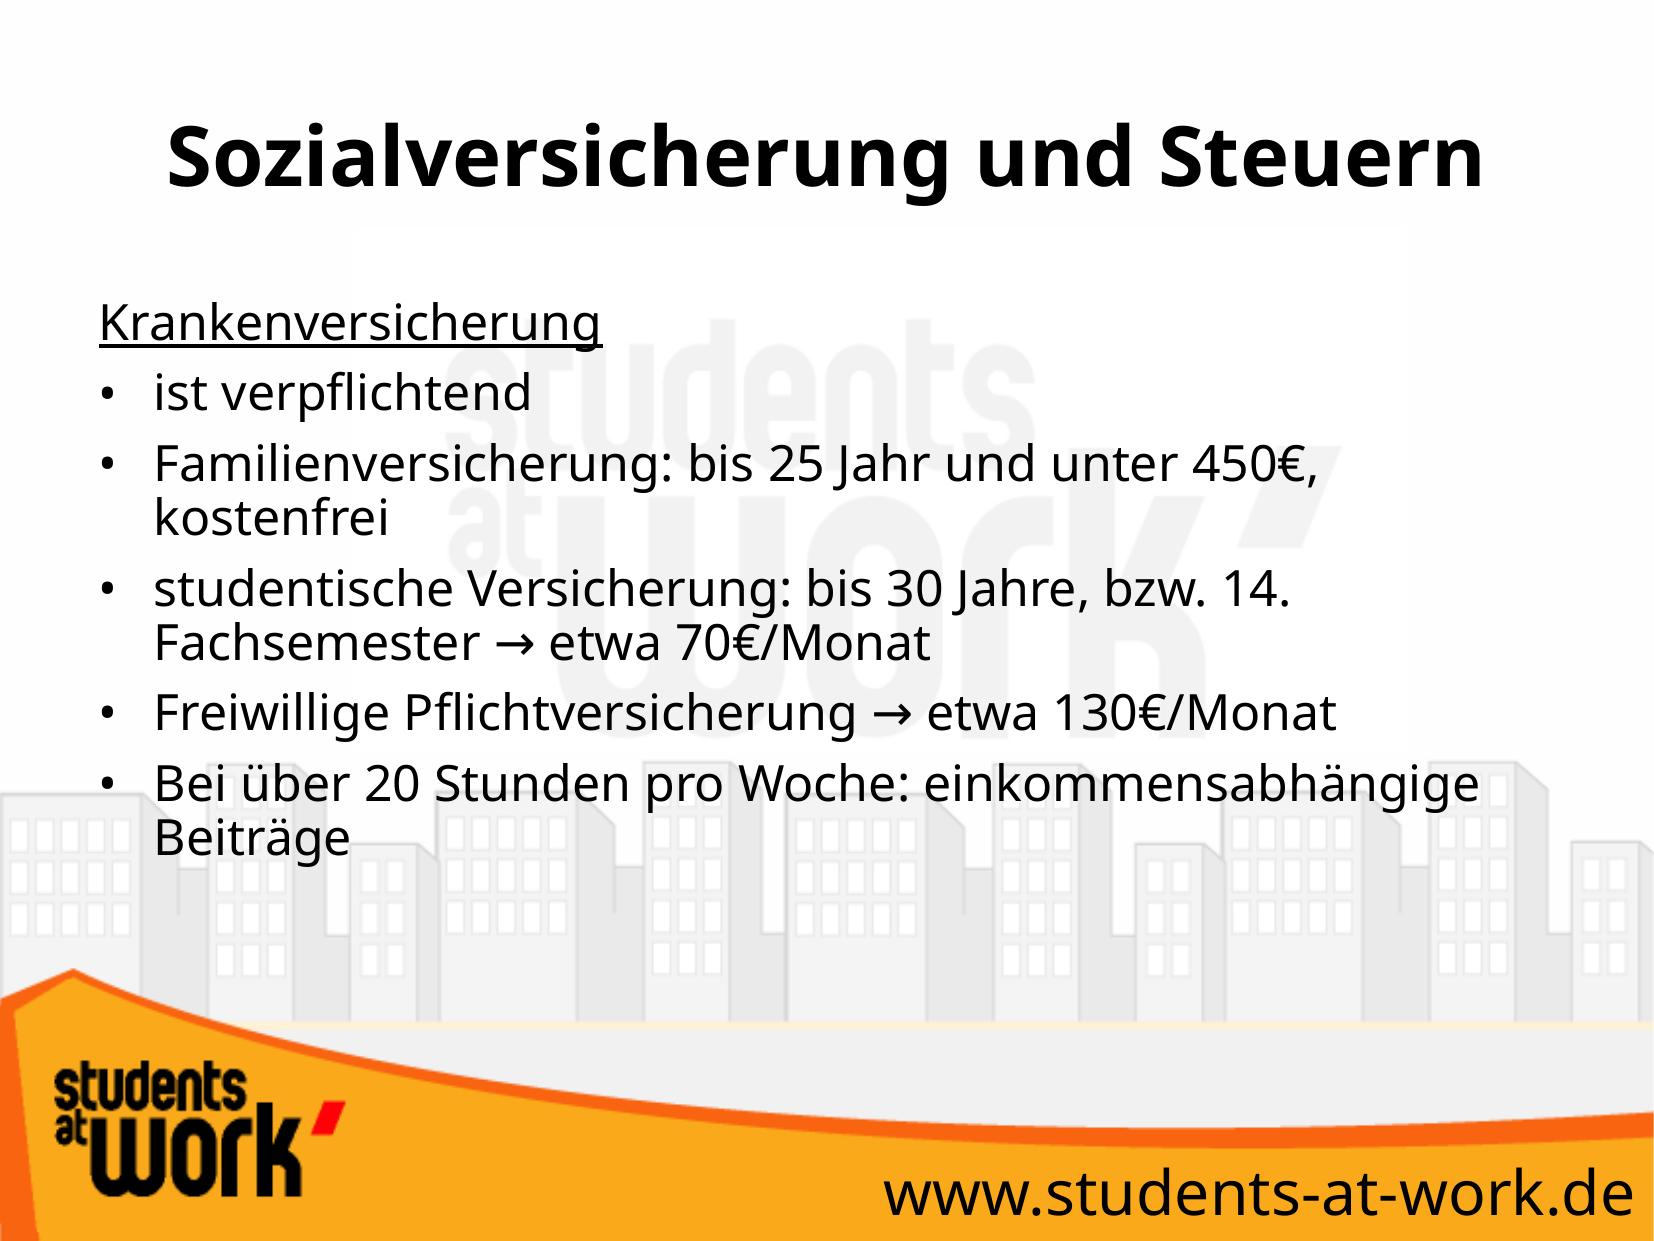

# Sozialversicherung und Steuern
Krankenversicherung
ist verpflichtend
Familienversicherung: bis 25 Jahr und unter 450€, kostenfrei
studentische Versicherung: bis 30 Jahre, bzw. 14. Fachsemester → etwa 70€/Monat
Freiwillige Pflichtversicherung → etwa 130€/Monat
Bei über 20 Stunden pro Woche: einkommensabhängige Beiträge
www.students-at-work.de